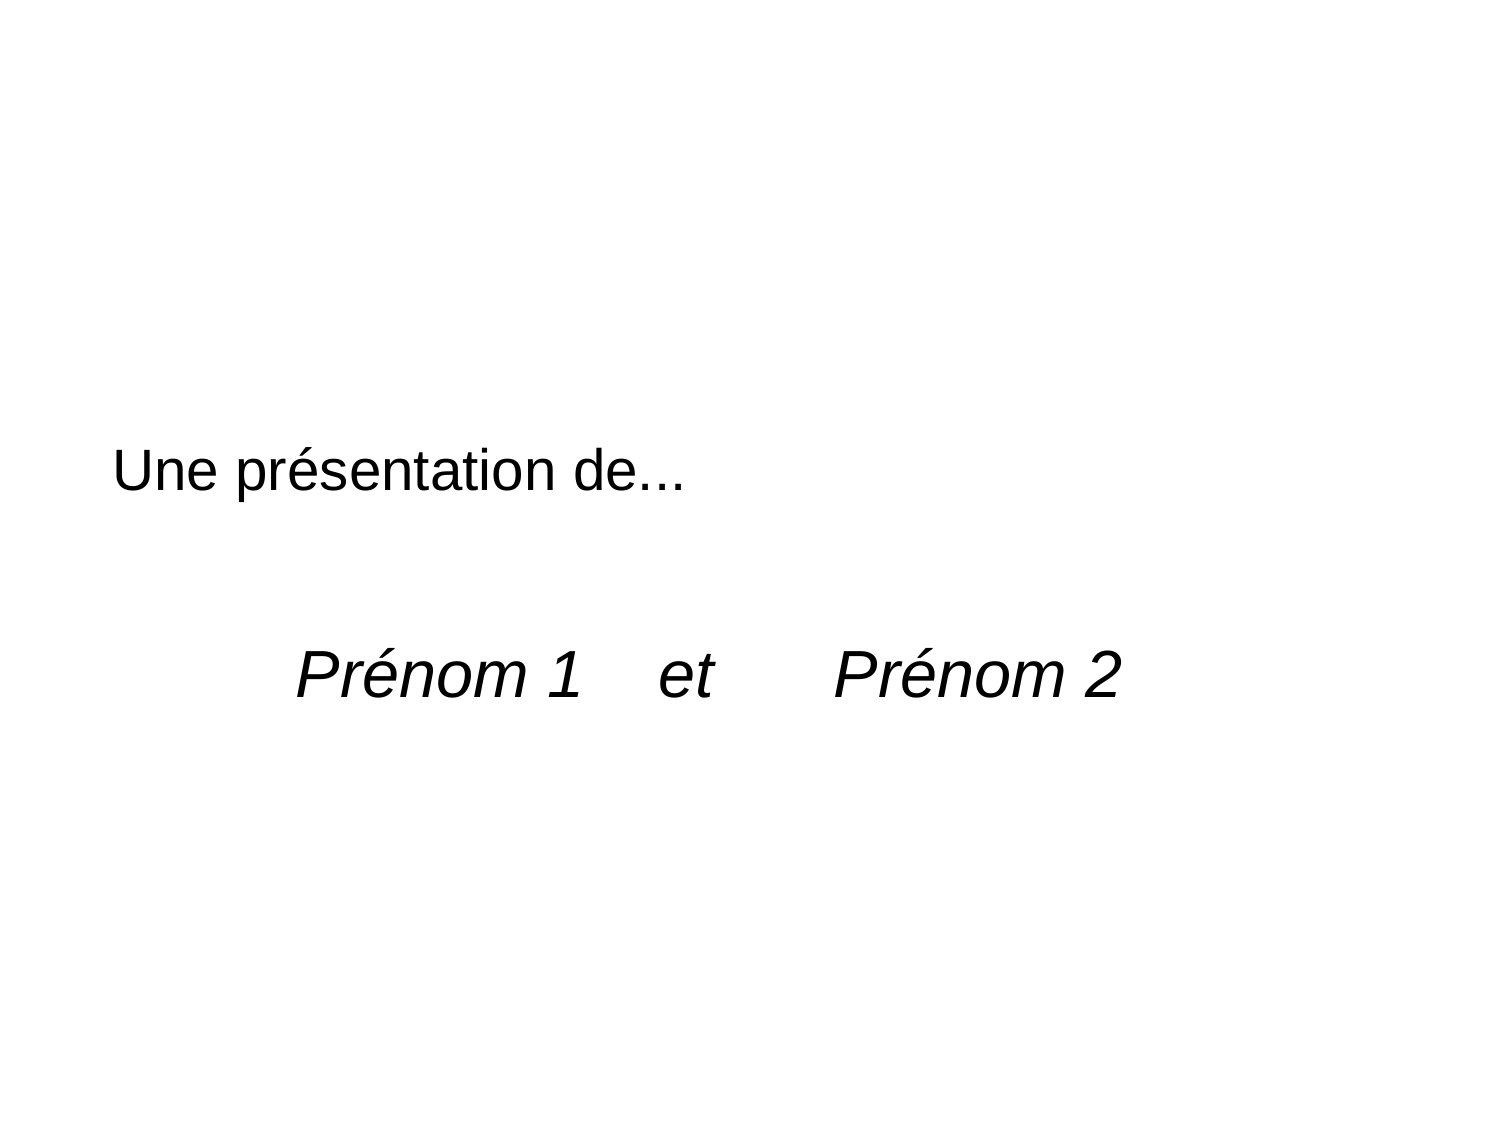

# Une présentation de...
Prénom 1 et
Prénom 2